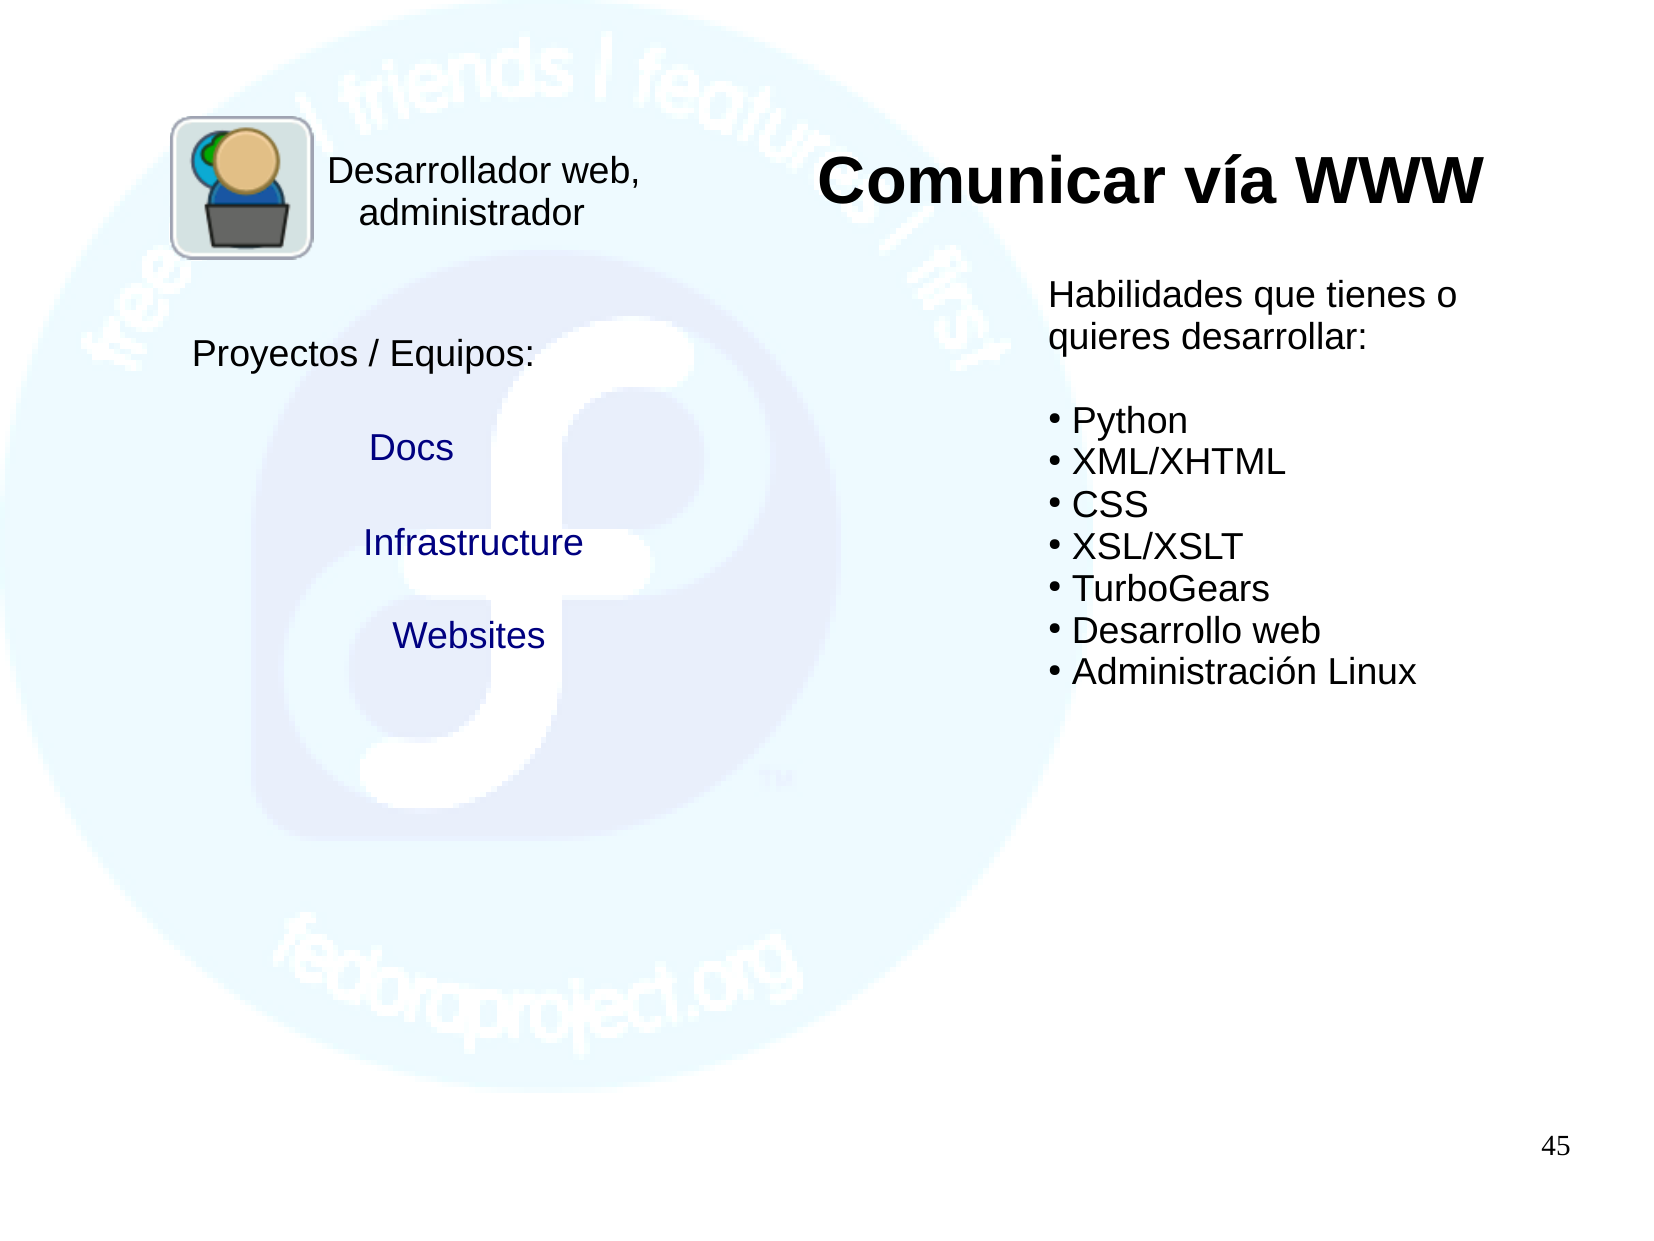

Desarrollador web,
 administrador
Comunicar vía WWW
Habilidades que tienes o quieres desarrollar:
 Python
 XML/XHTML
 CSS
 XSL/XSLT
 TurboGears
 Desarrollo web
 Administración Linux
Proyectos / Equipos:
Docs
Infrastructure
Websites
45